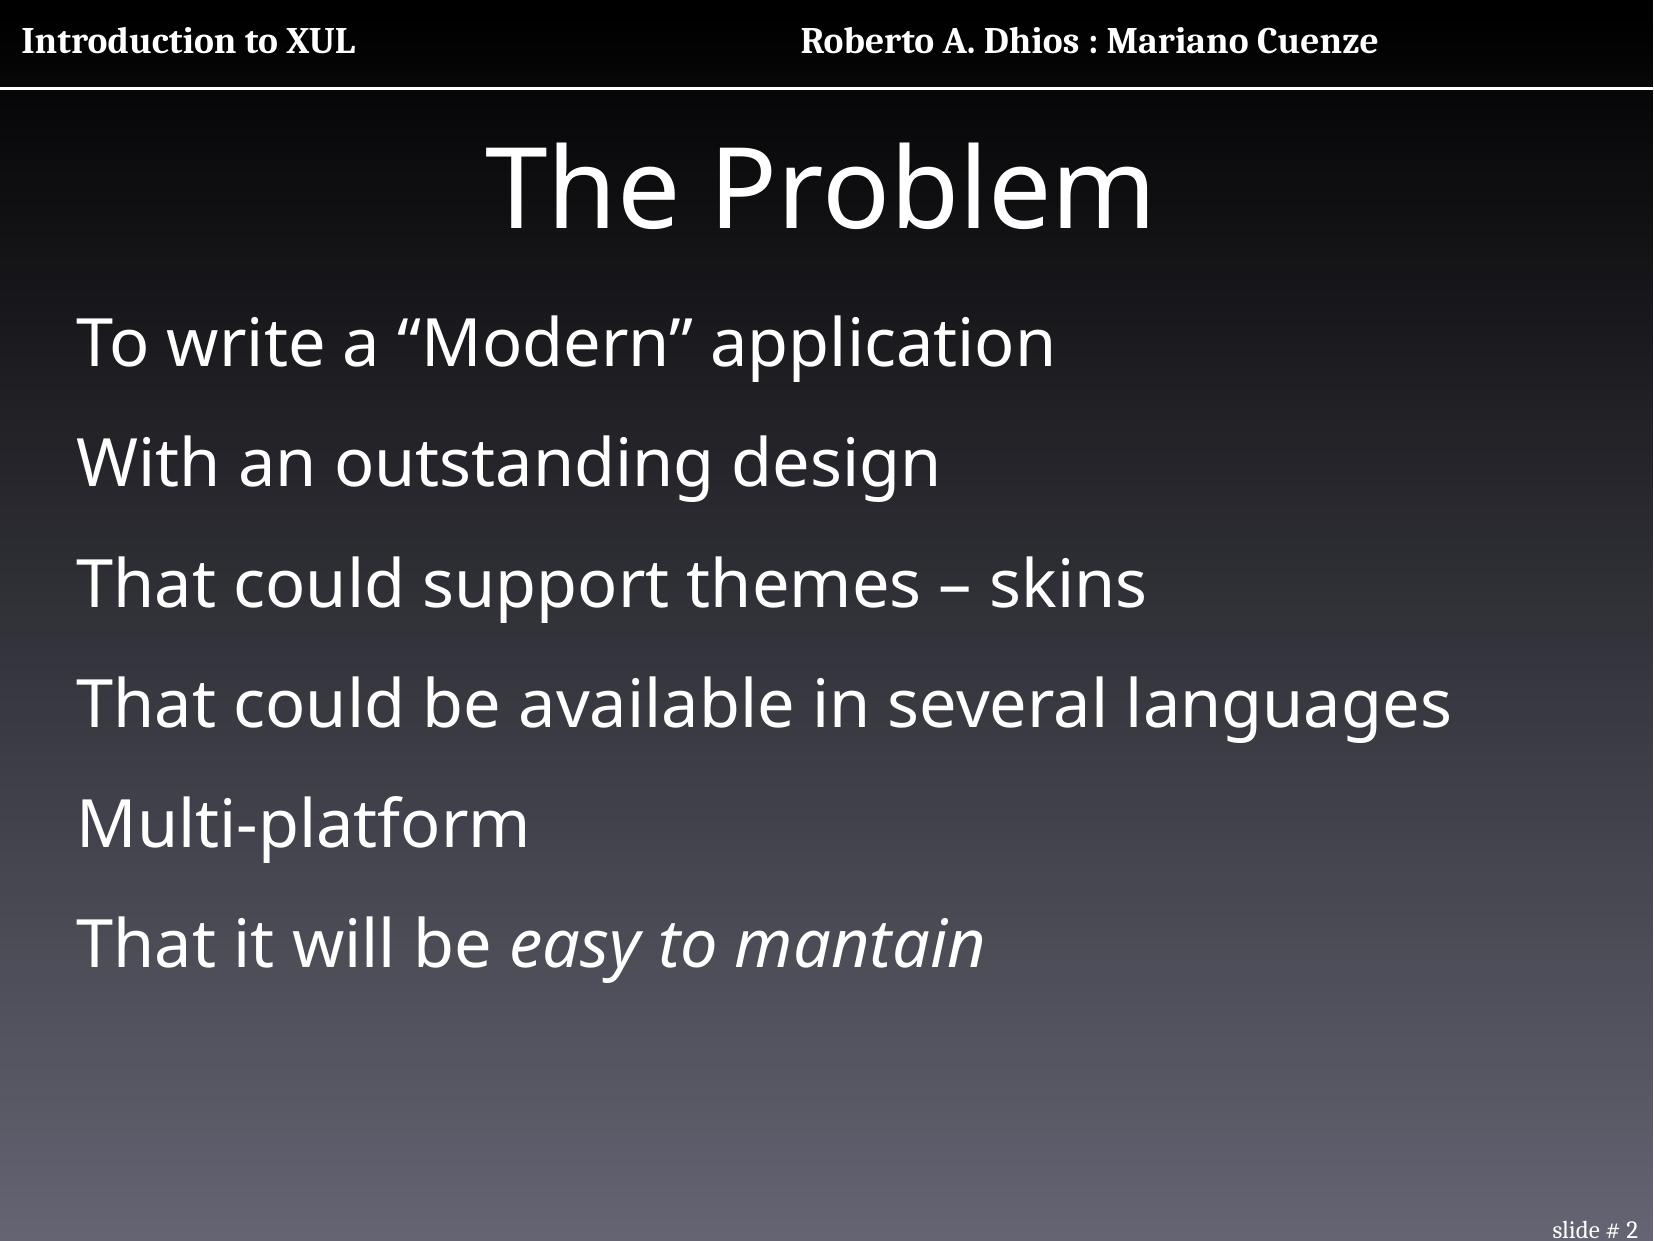

Introduction to XUL						 Roberto A. Dhios : Mariano Cuenze
# The Problem
To write a “Modern” application
With an outstanding design
That could support themes – skins
That could be available in several languages
Multi-platform
That it will be easy to mantain